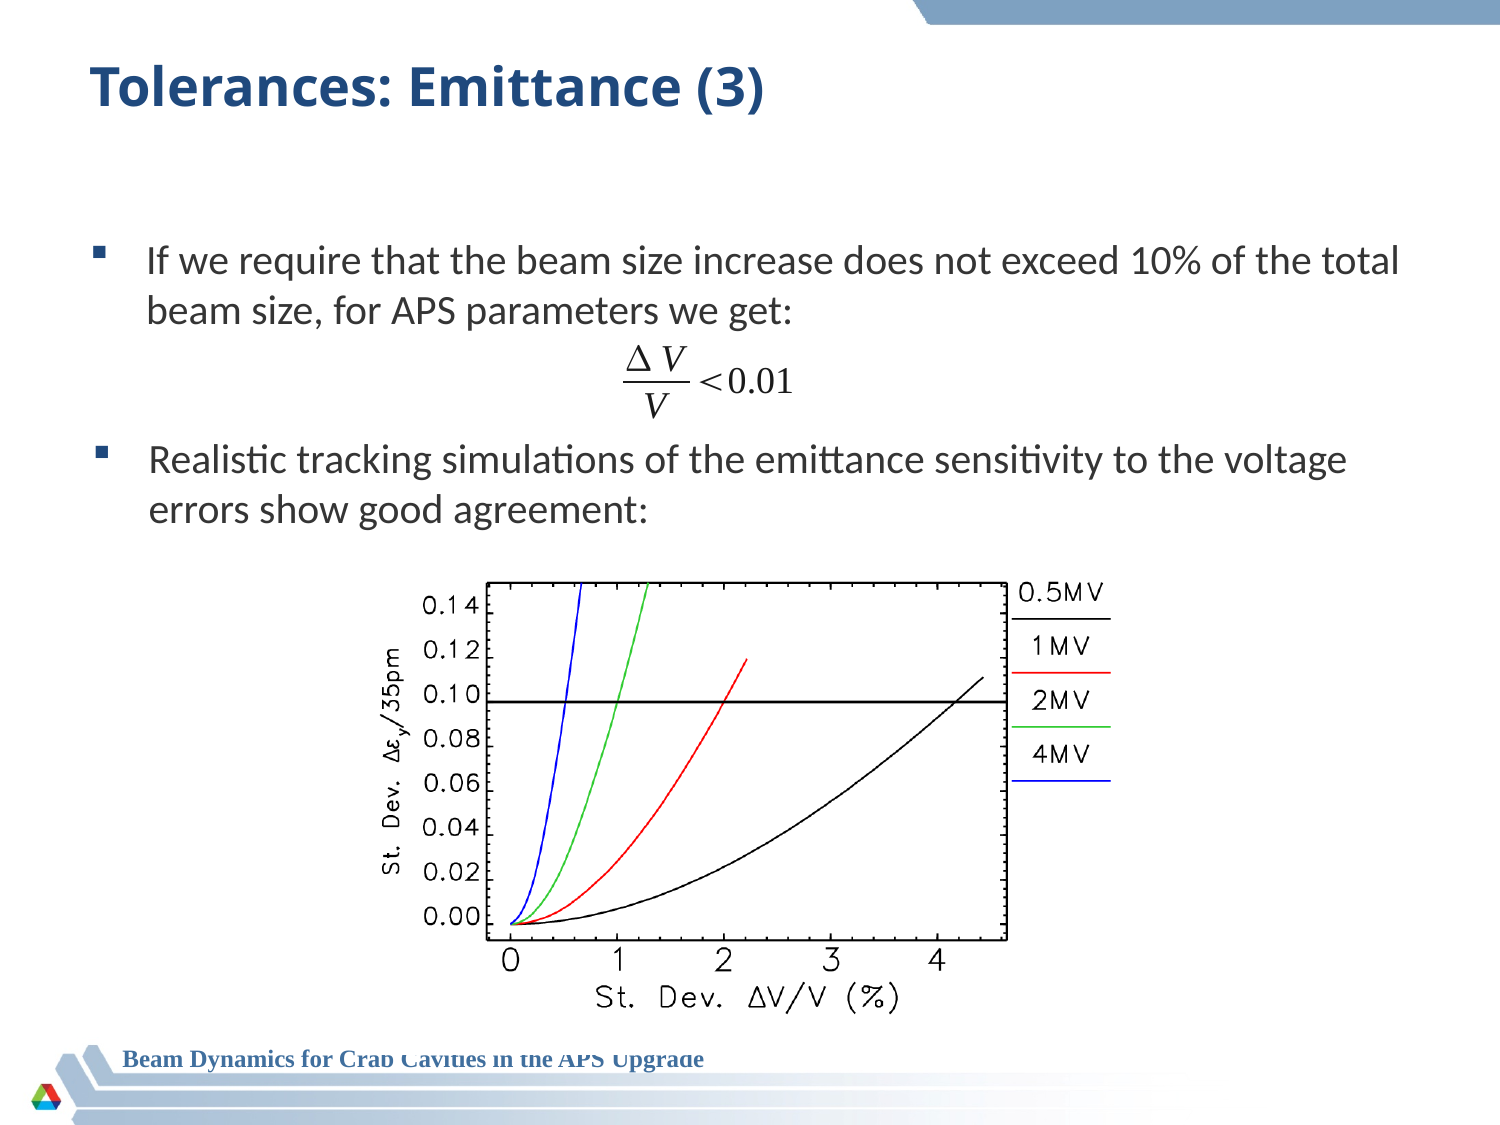

# Tolerances: Emittance (3)
If we require that the beam size increase does not exceed 10% of the total beam size, for APS parameters we get:
Realistic tracking simulations of the emittance sensitivity to the voltage errors show good agreement: